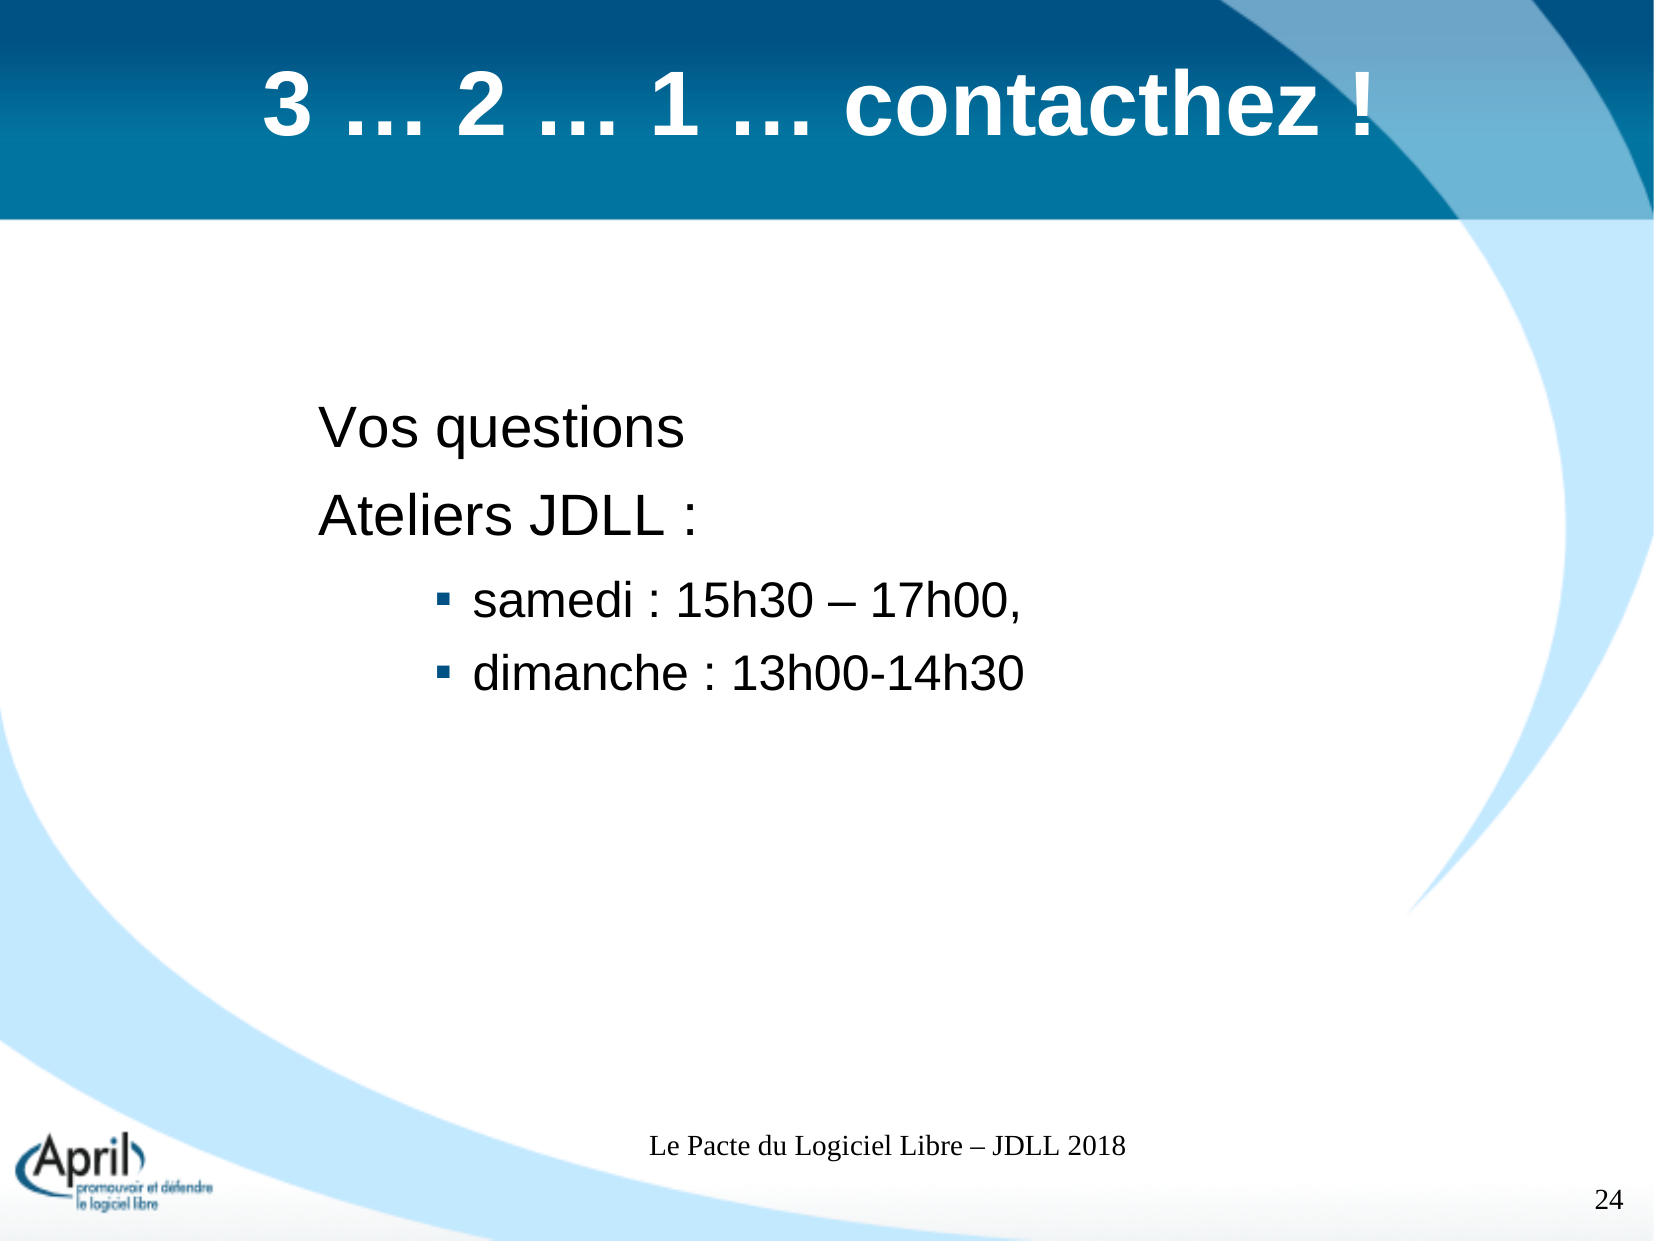

# 3 … 2 … 1 … contacthez !
Vos questions
Ateliers JDLL :
samedi : 15h30 – 17h00,
dimanche : 13h00-14h30
Le Pacte du Logiciel Libre – JDLL 2018
24